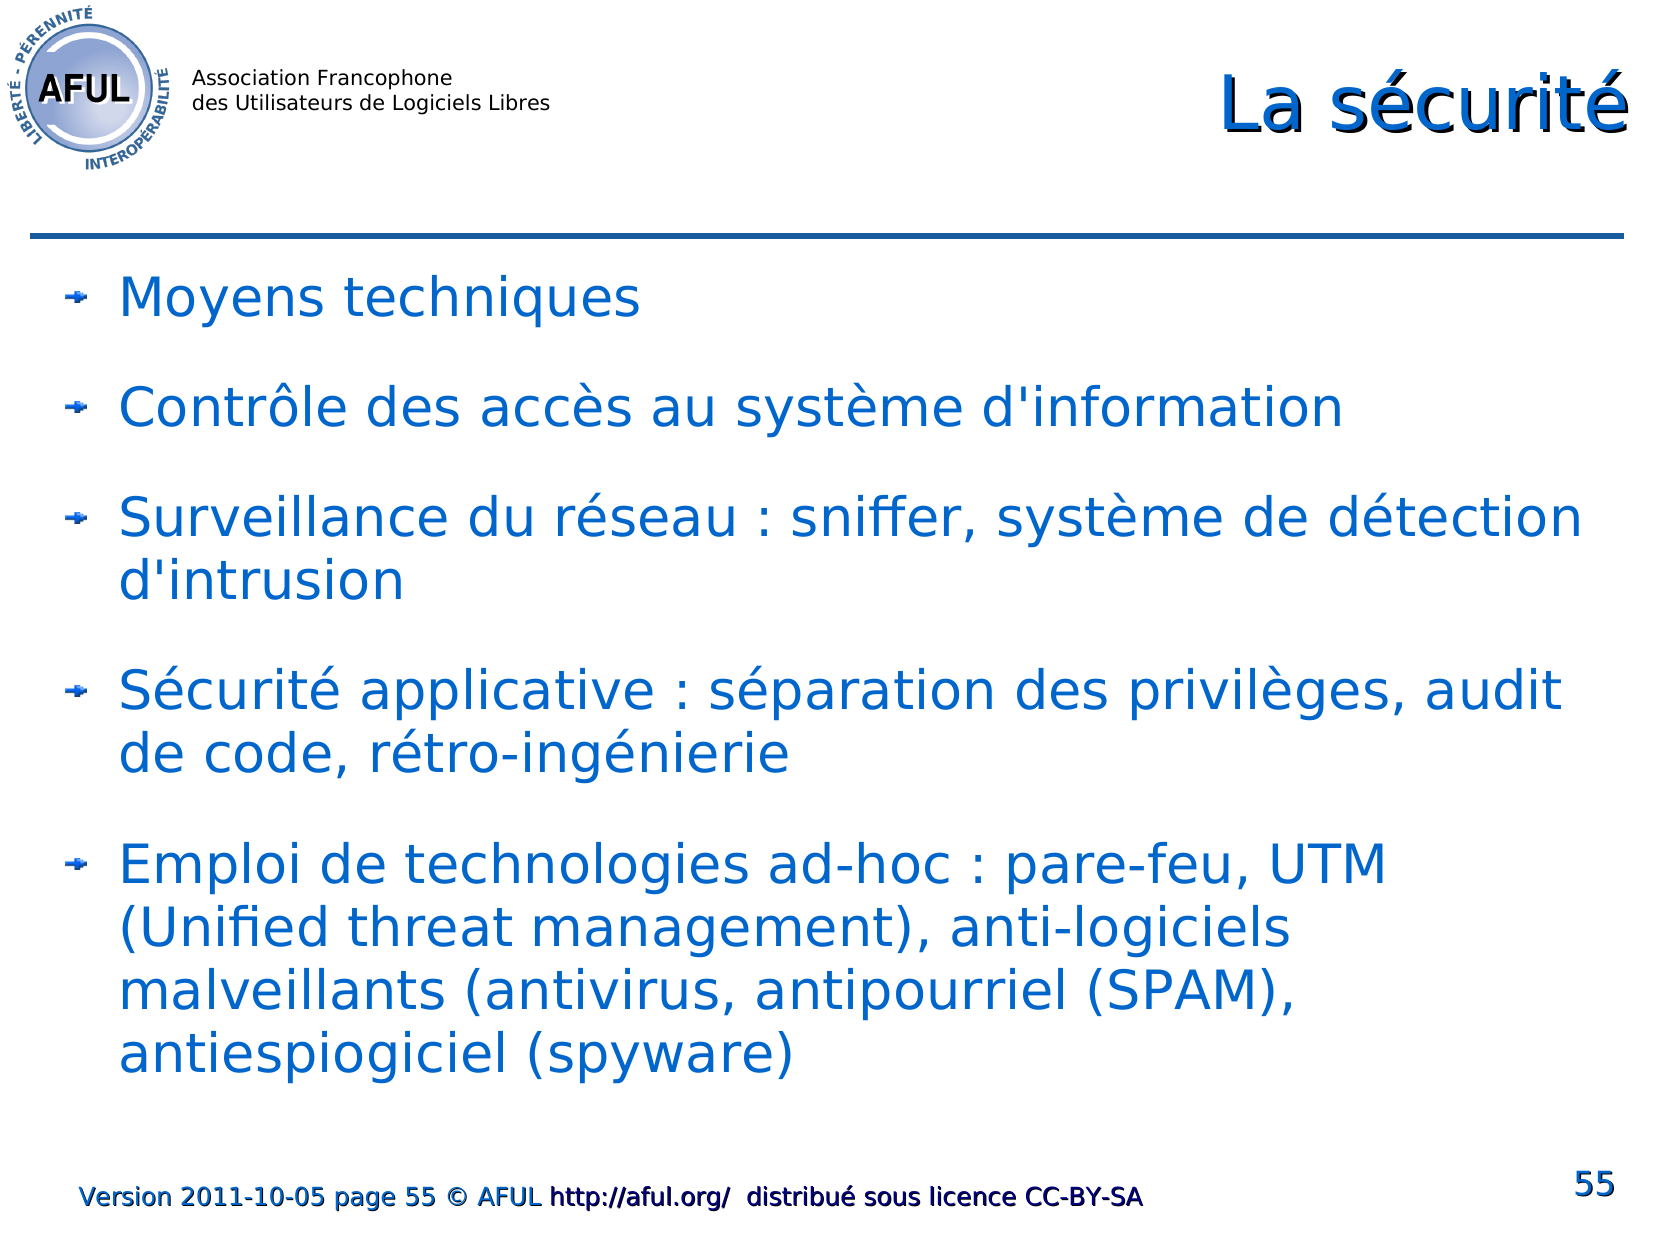

La sécurité
# Moyens techniques
Contrôle des accès au système d'information
Surveillance du réseau : sniffer, système de détection d'intrusion
Sécurité applicative : séparation des privilèges, audit de code, rétro-ingénierie
Emploi de technologies ad-hoc : pare-feu, UTM (Unified threat management), anti-logiciels malveillants (antivirus, antipourriel (SPAM), antiespiogiciel (spyware)